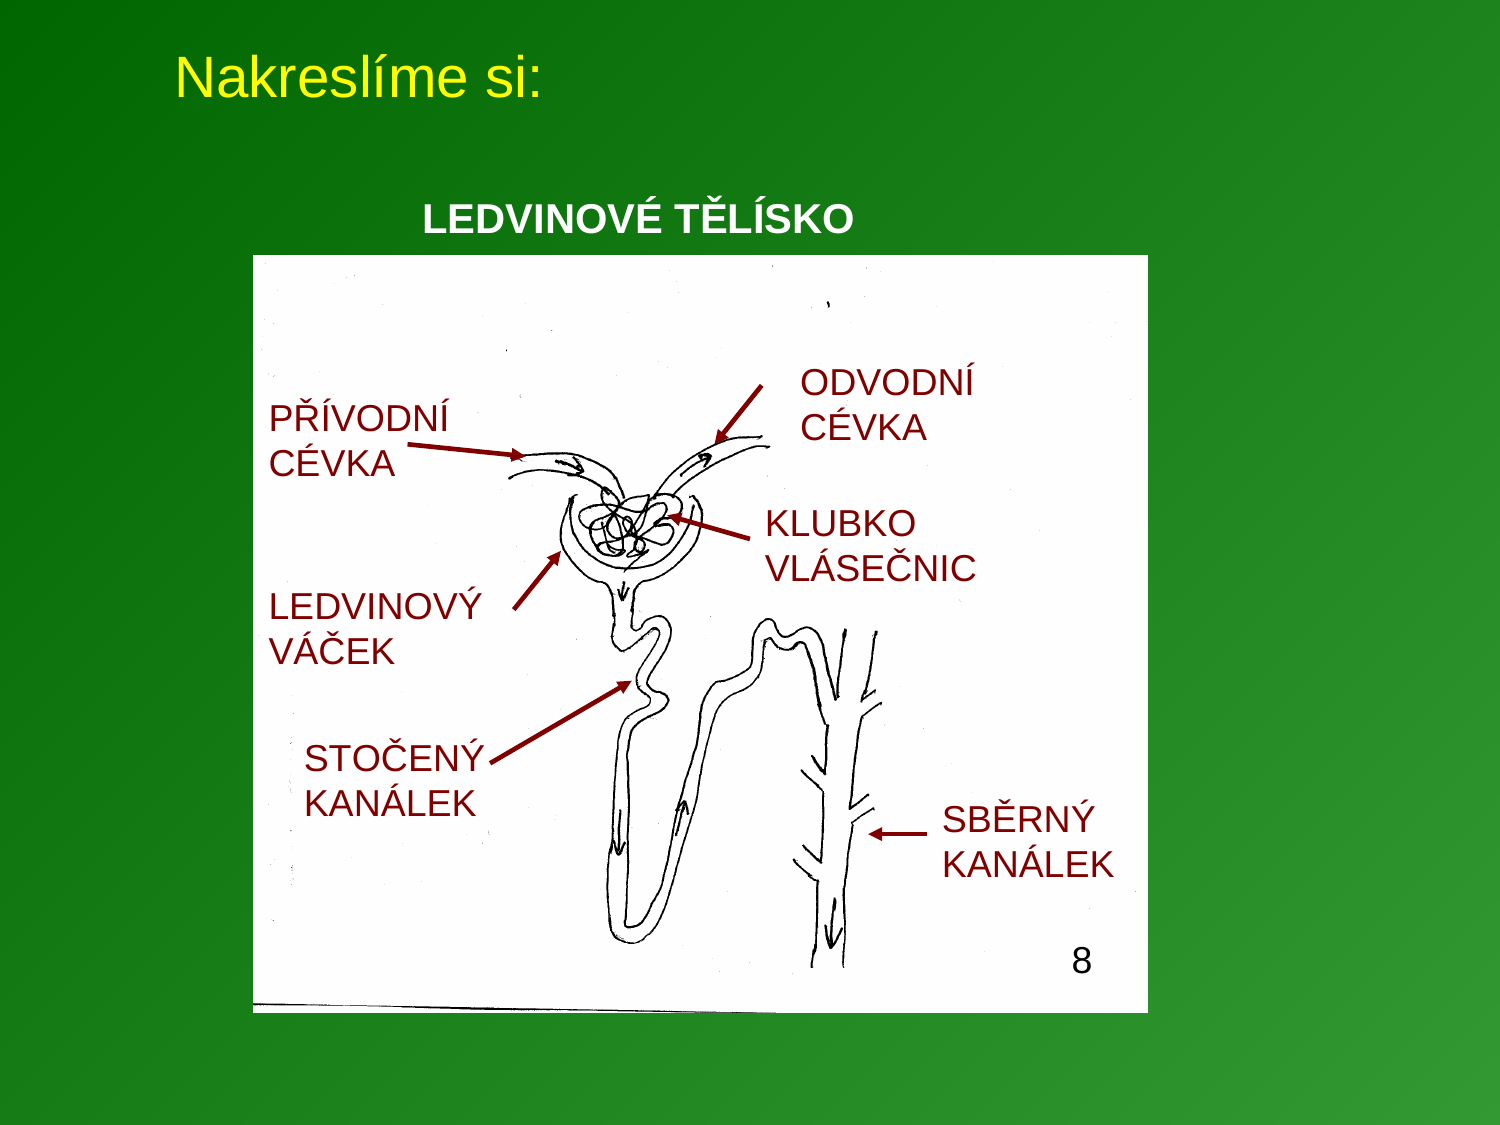

Nakreslíme si:
LEDVINOVÉ TĚLÍSKO
ODVODNÍ CÉVKA
PŘÍVODNÍ CÉVKA
KLUBKO VLÁSEČNIC
LEDVINOVÝ VÁČEK
STOČENÝ KANÁLEK
SBĚRNÝ KANÁLEK
8